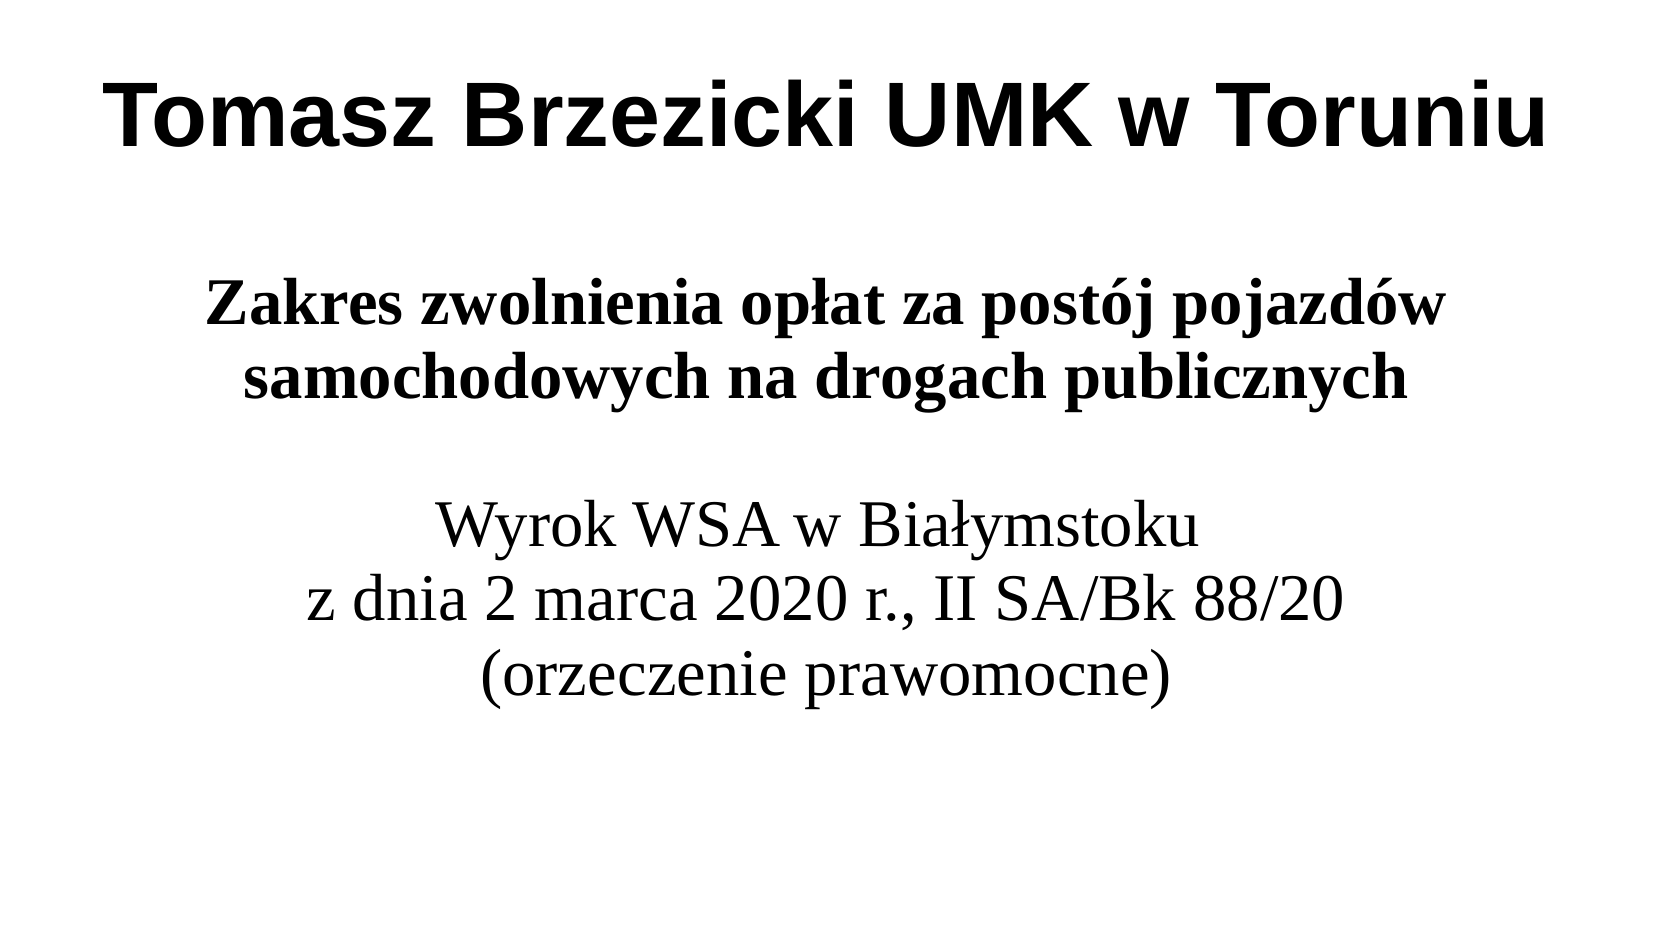

# Tomasz Brzezicki UMK w Toruniu
Zakres zwolnienia opłat za postój pojazdów samochodowych na drogach publicznych
Wyrok WSA w Białymstoku
z dnia 2 marca 2020 r., II SA/Bk 88/20
(orzeczenie prawomocne)